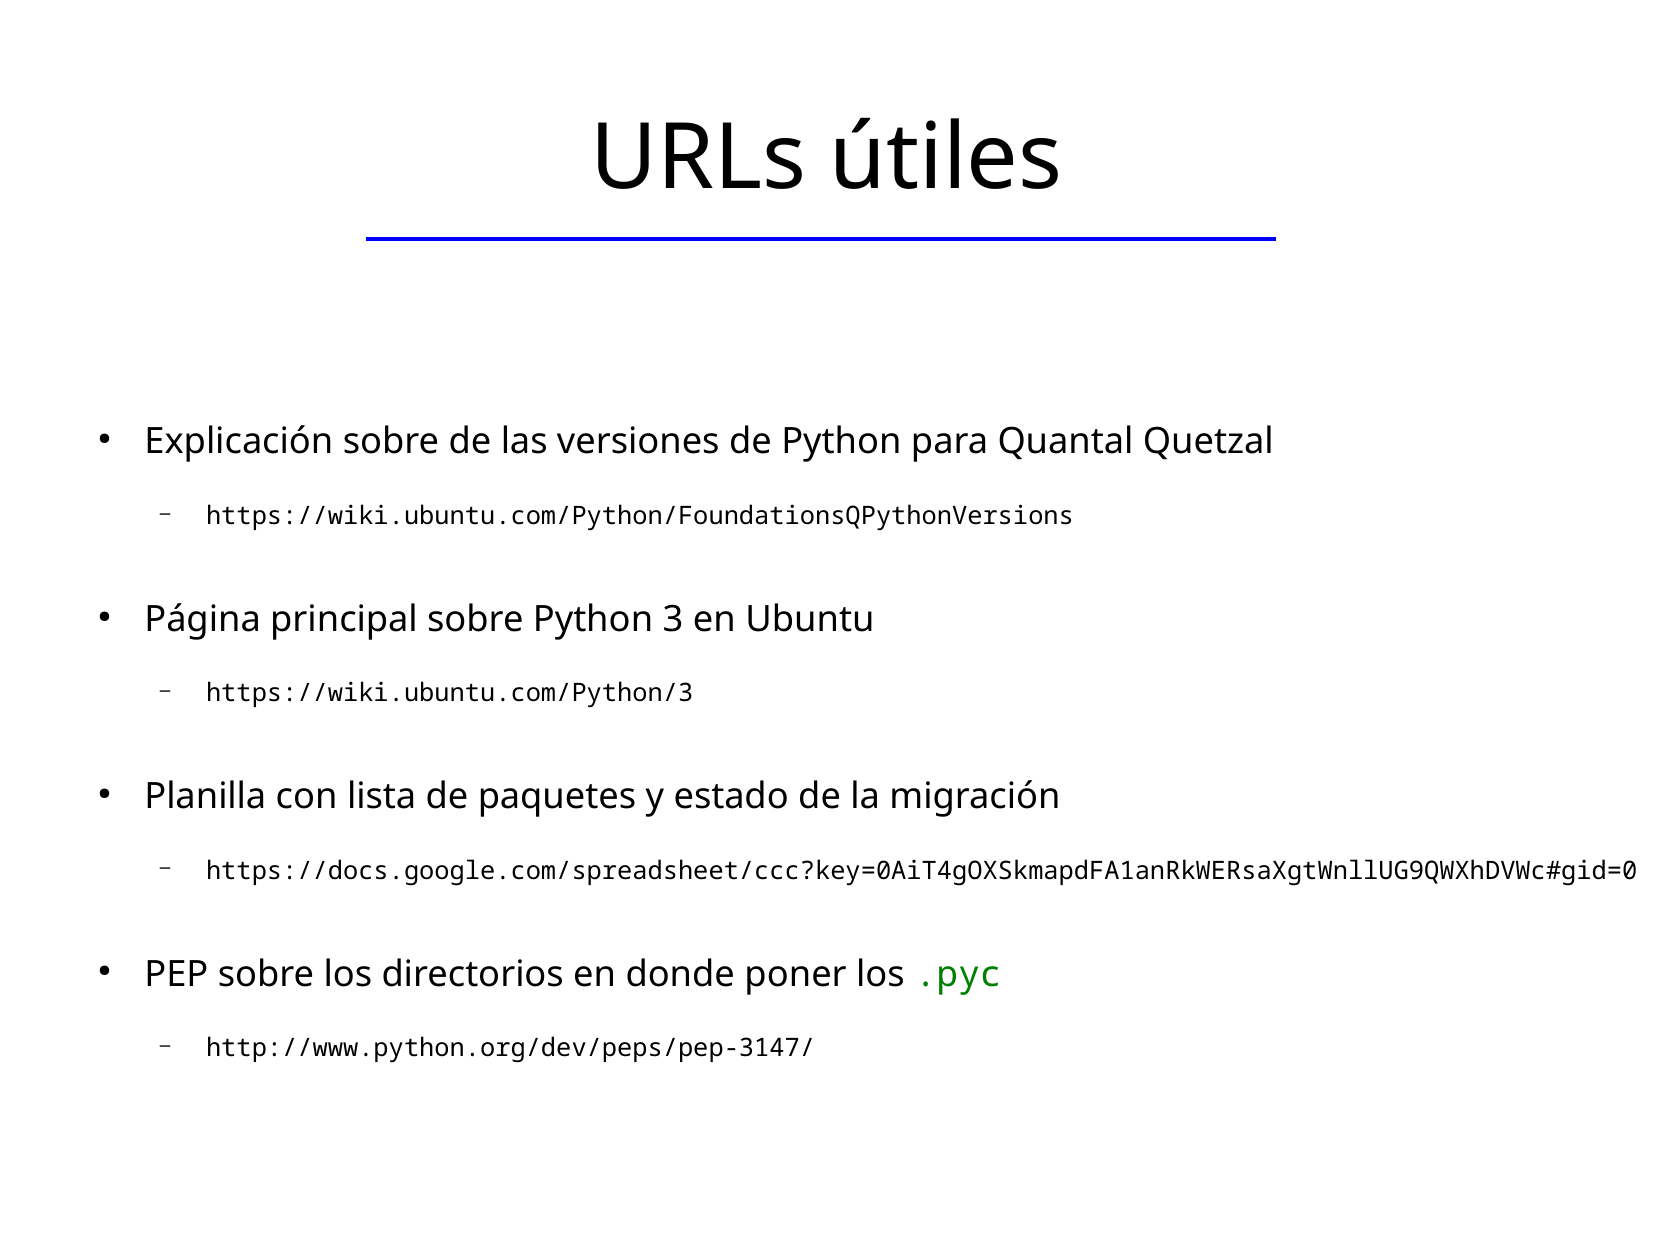

# URLs útiles
Explicación sobre de las versiones de Python para Quantal Quetzal
https://wiki.ubuntu.com/Python/FoundationsQPythonVersions
Página principal sobre Python 3 en Ubuntu
https://wiki.ubuntu.com/Python/3
Planilla con lista de paquetes y estado de la migración
https://docs.google.com/spreadsheet/ccc?key=0AiT4gOXSkmapdFA1anRkWERsaXgtWnllUG9QWXhDVWc#gid=0
PEP sobre los directorios en donde poner los .pyc
http://www.python.org/dev/peps/pep-3147/